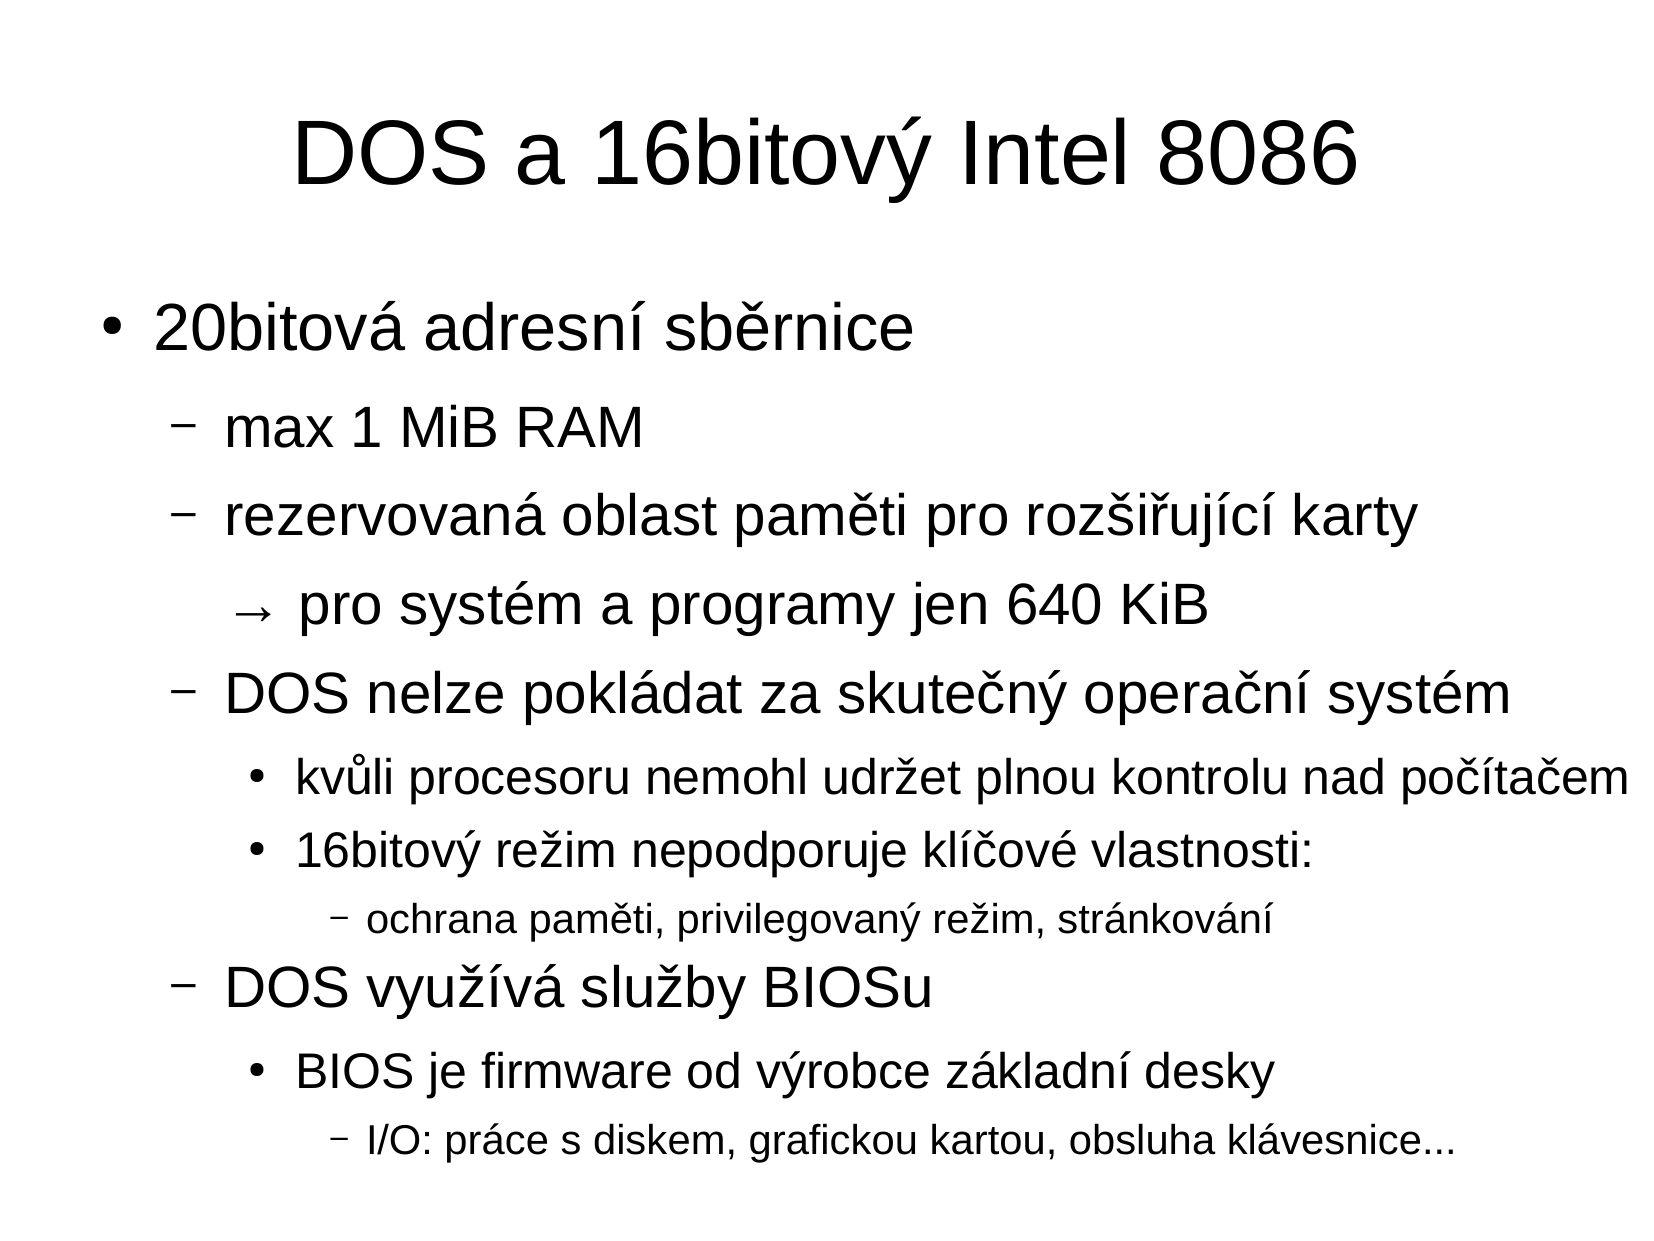

# DOS a 16bitový Intel 8086
20bitová adresní sběrnice
max 1 MiB RAM
rezervovaná oblast paměti pro rozšiřující karty
→ pro systém a programy jen 640 KiB
DOS nelze pokládat za skutečný operační systém
kvůli procesoru nemohl udržet plnou kontrolu nad počítačem
16bitový režim nepodporuje klíčové vlastnosti:
ochrana paměti, privilegovaný režim, stránkování
DOS využívá služby BIOSu
BIOS je firmware od výrobce základní desky
I/O: práce s diskem, grafickou kartou, obsluha klávesnice...